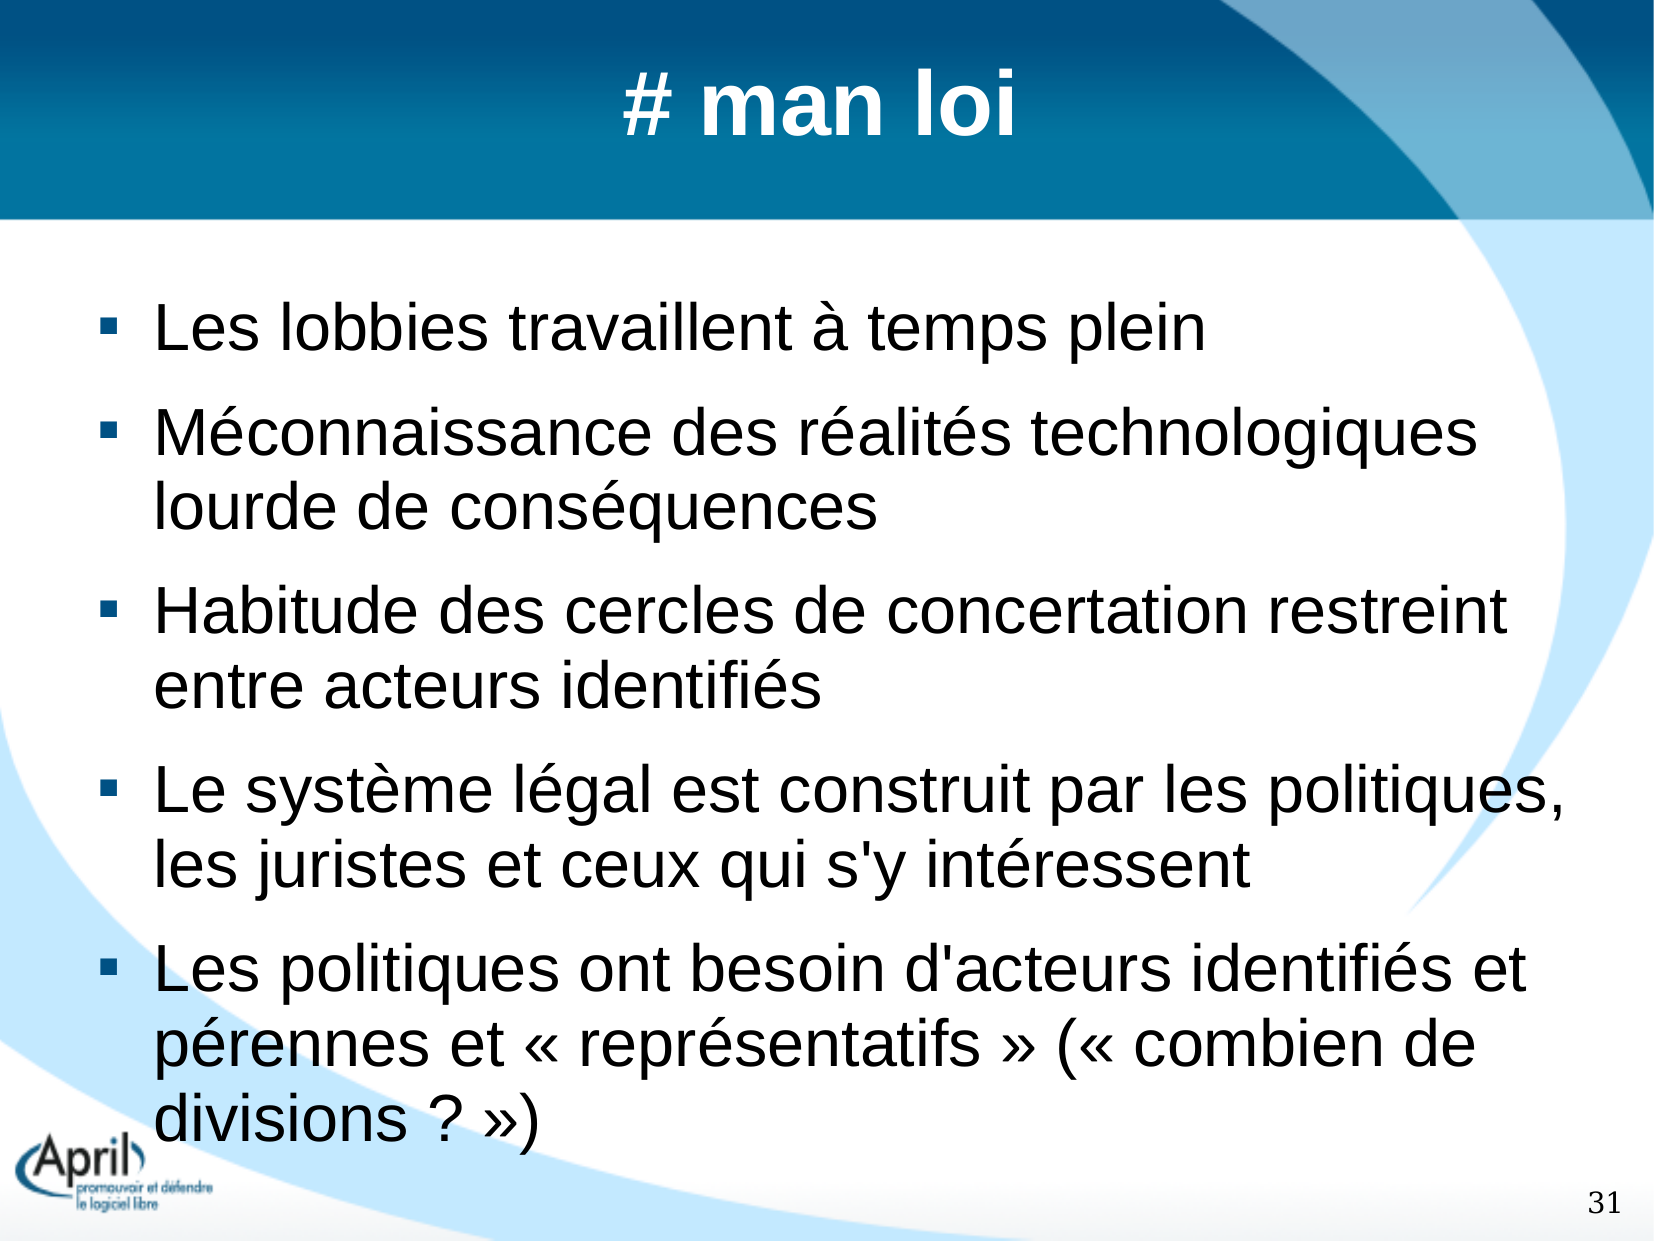

# # man loi
Les lobbies travaillent à temps plein
Méconnaissance des réalités technologiques lourde de conséquences
Habitude des cercles de concertation restreint entre acteurs identifiés
Le système légal est construit par les politiques, les juristes et ceux qui s'y intéressent
Les politiques ont besoin d'acteurs identifiés et pérennes et « représentatifs » (« combien de divisions ? »)
31